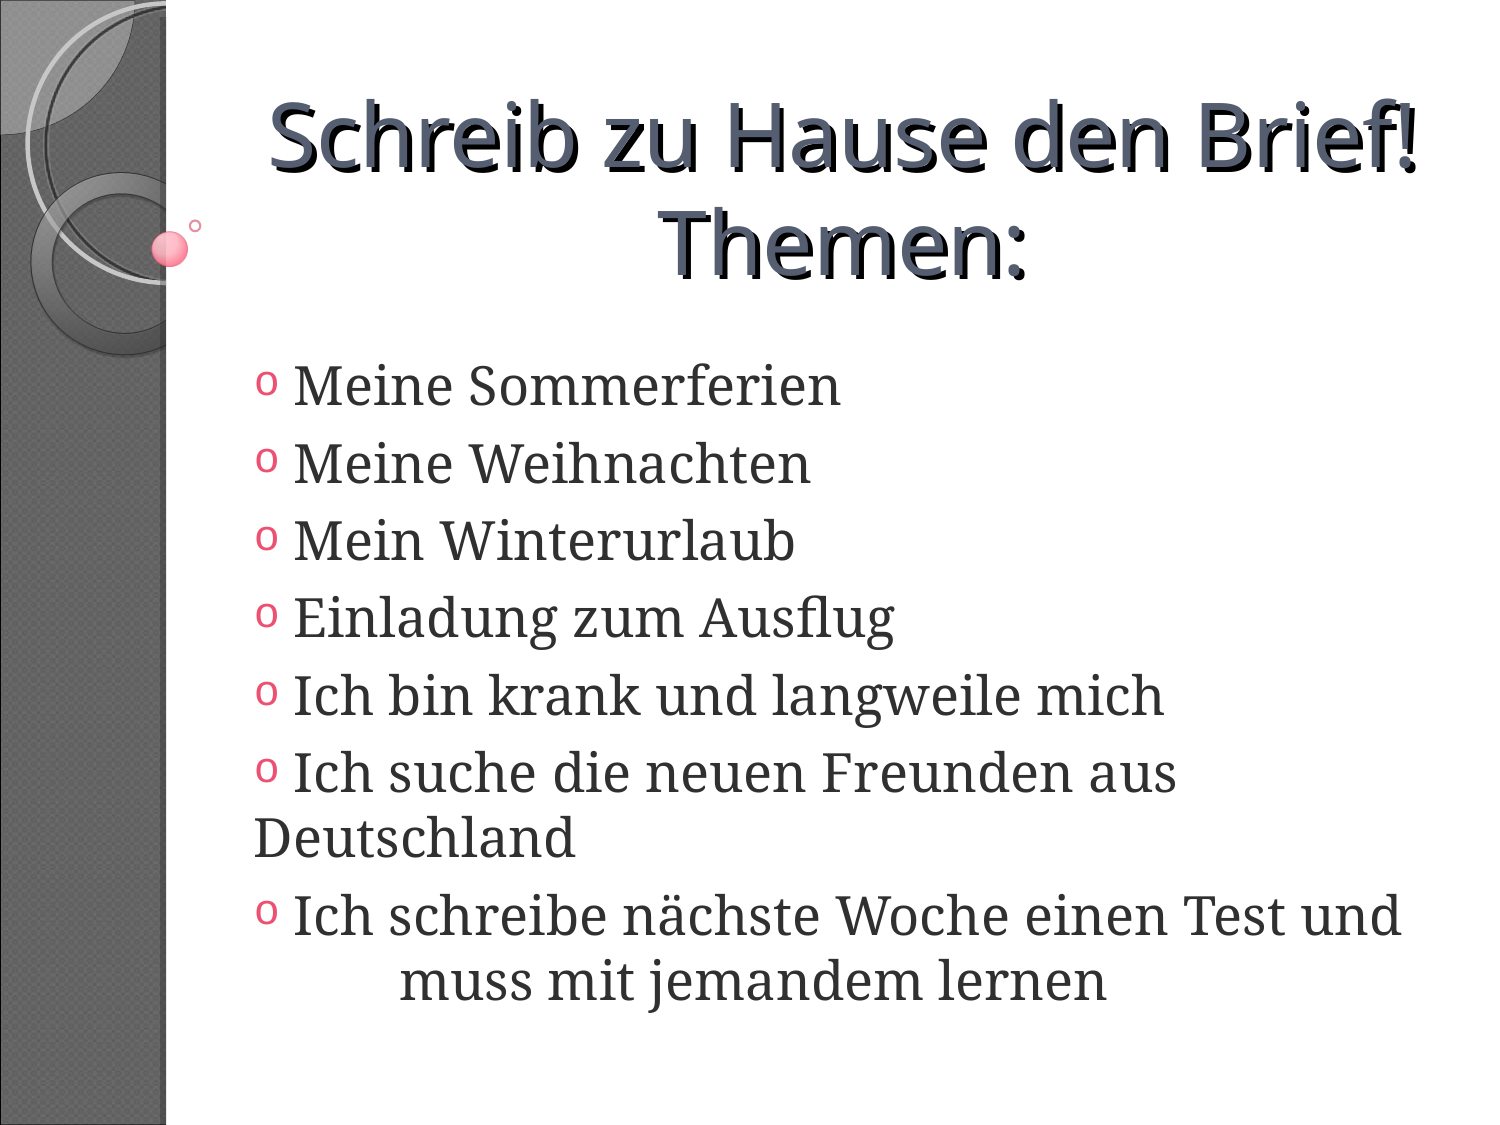

# Schreib zu Hause den Brief! Themen:
 Meine Sommerferien
 Meine Weihnachten
 Mein Winterurlaub
 Einladung zum Ausflug
 Ich bin krank und langweile mich
 Ich suche die neuen Freunden aus Deutschland
 Ich schreibe nächste Woche einen Test und 	muss mit jemandem lernen